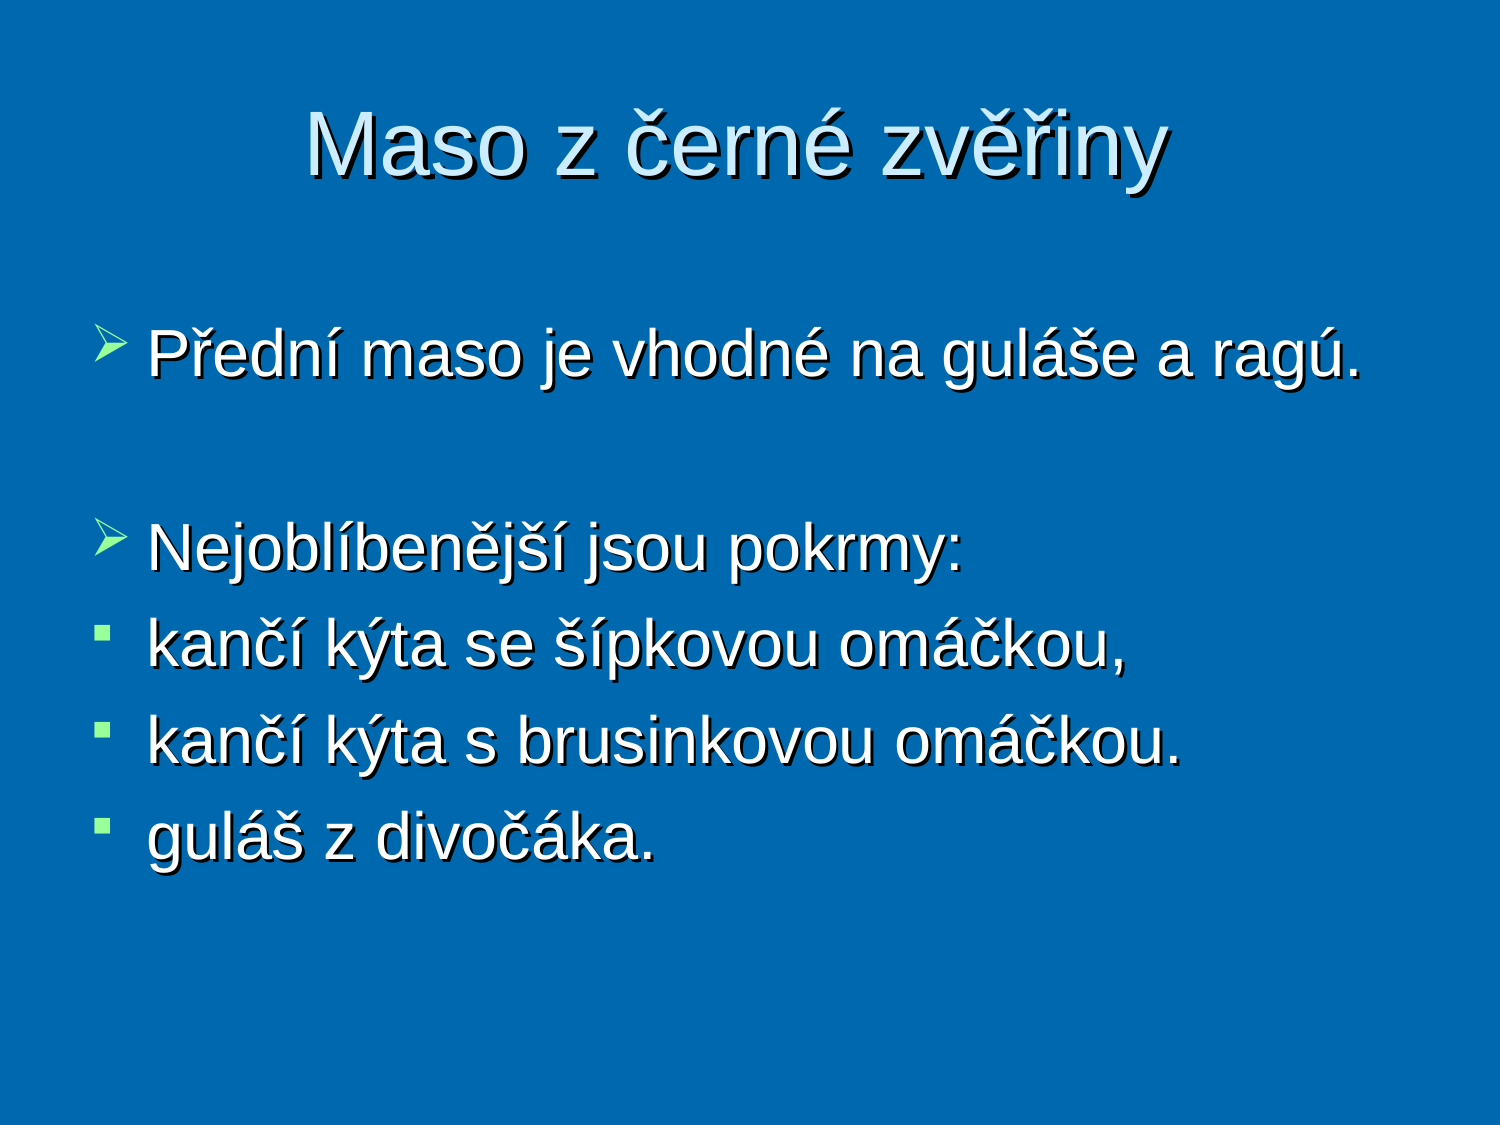

# Maso z černé zvěřiny
Přední maso je vhodné na guláše a ragú.
Nejoblíbenější jsou pokrmy:
kančí kýta se šípkovou omáčkou,
kančí kýta s brusinkovou omáčkou.
guláš z divočáka.